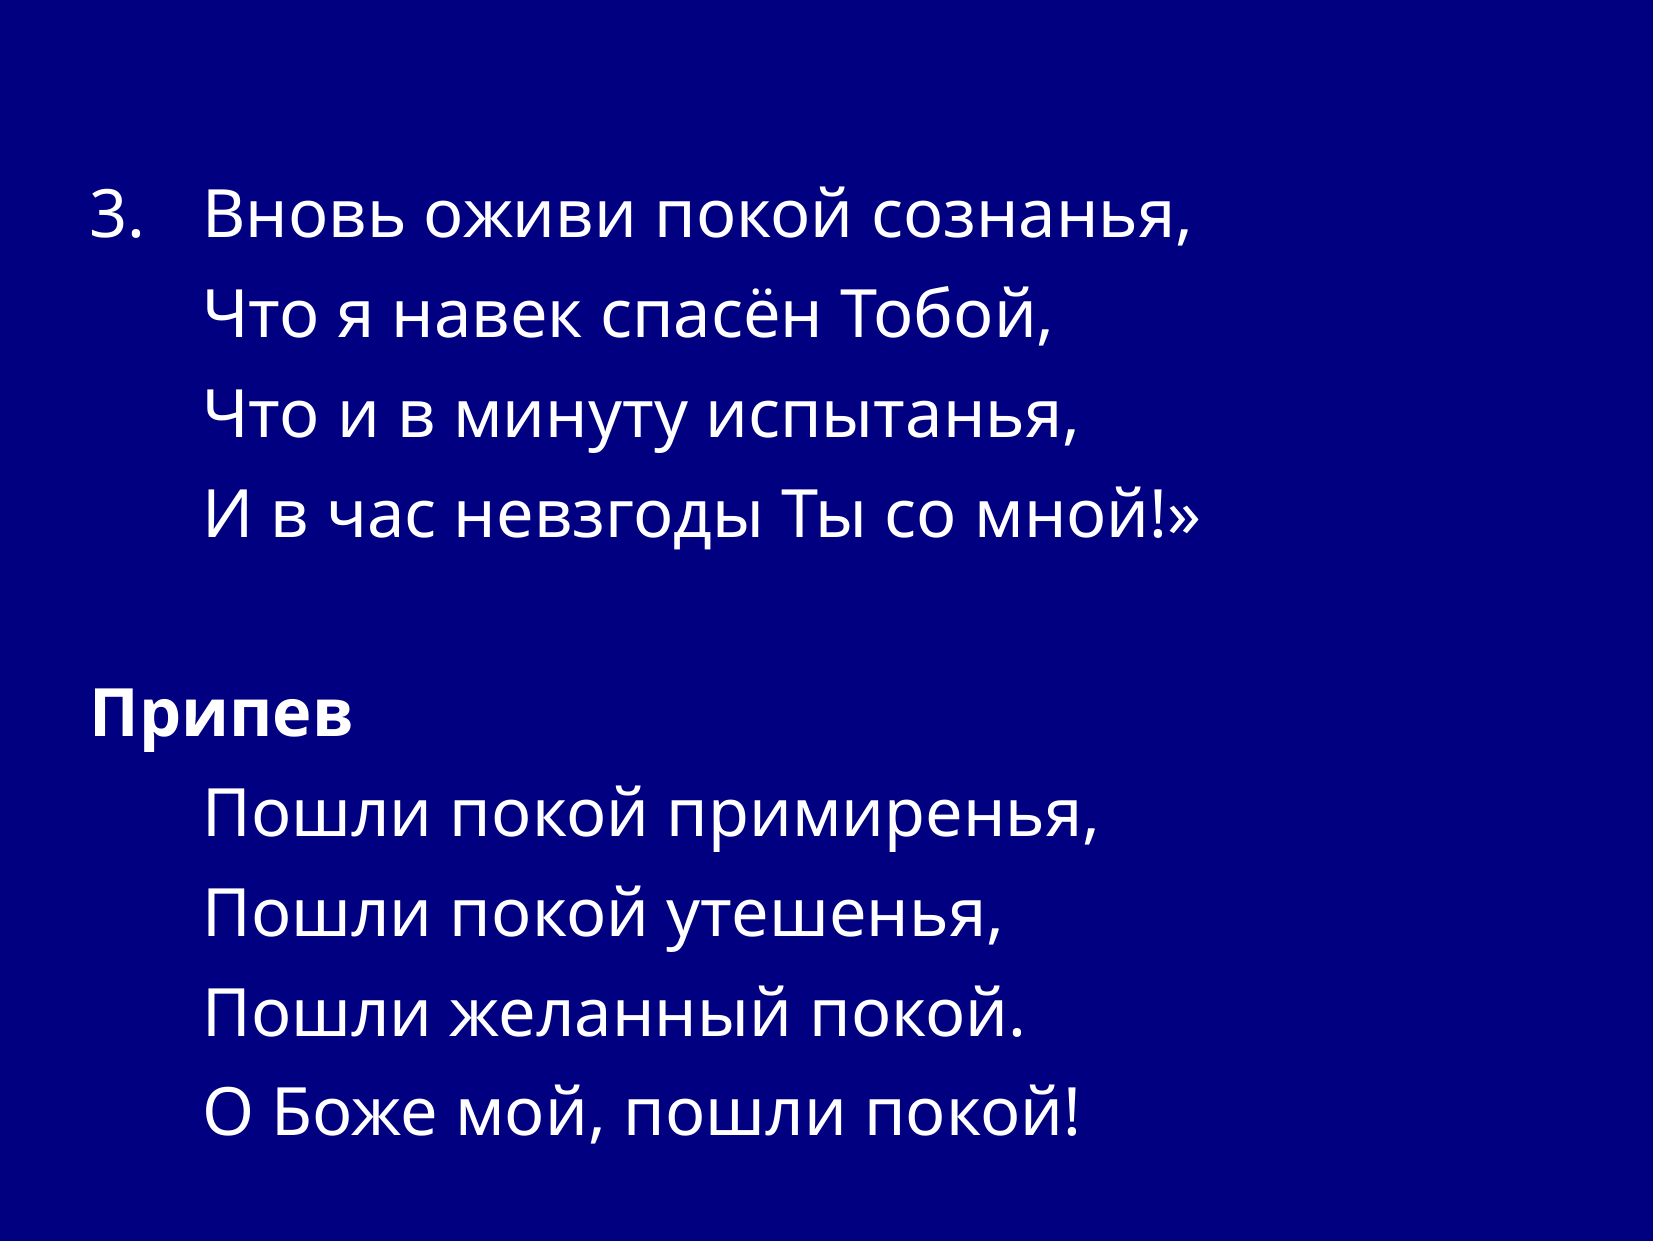

3.	Вновь оживи покой сознанья,
	Что я навек спасён Тобой,
	Что и в минуту испытанья,
	И в час невзгоды Ты со мной!»
Припев
	Пошли покой примиренья,
	Пошли покой утешенья,
	Пошли желанный покой.
	О Боже мой, пошли покой!